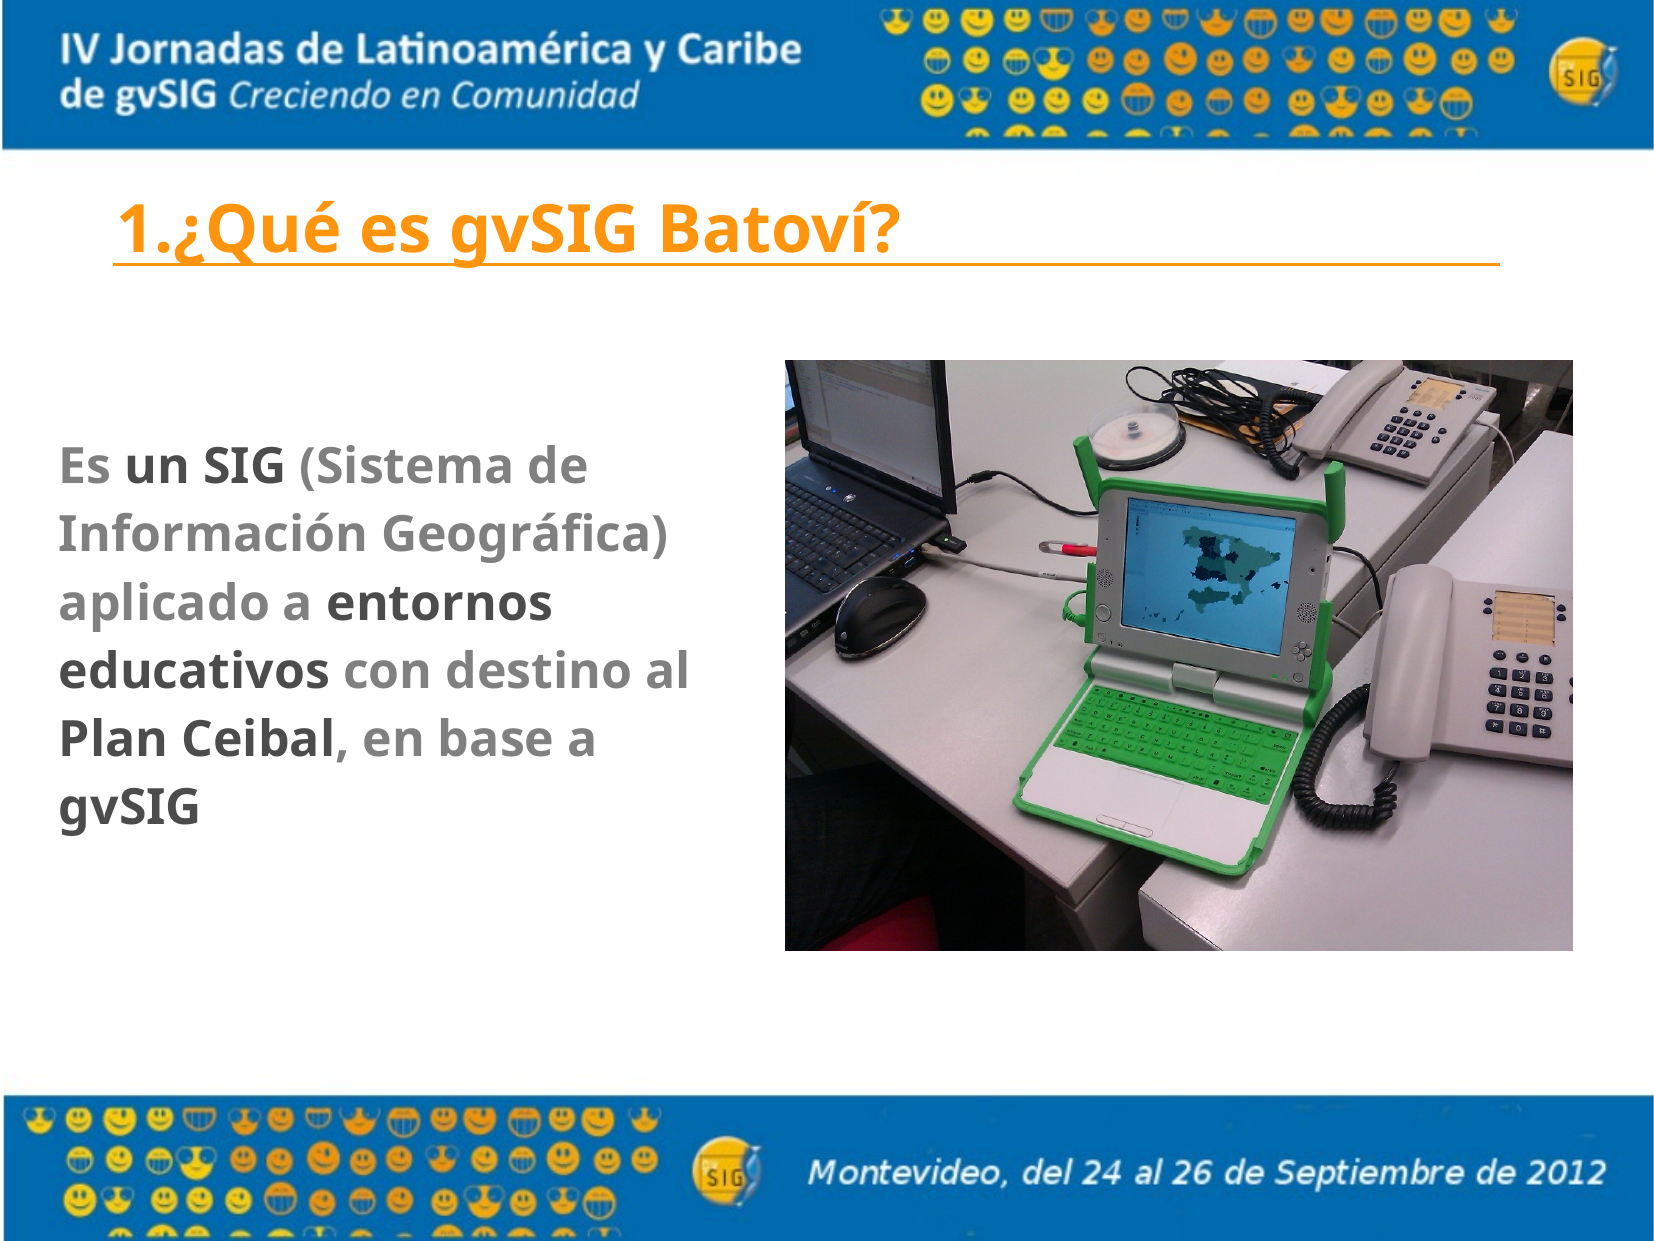

# 1.¿Qué es gvSIG Batoví?
Es un SIG (Sistema de Información Geográfica) aplicado a entornos educativos con destino al Plan Ceibal, en base a gvSIG